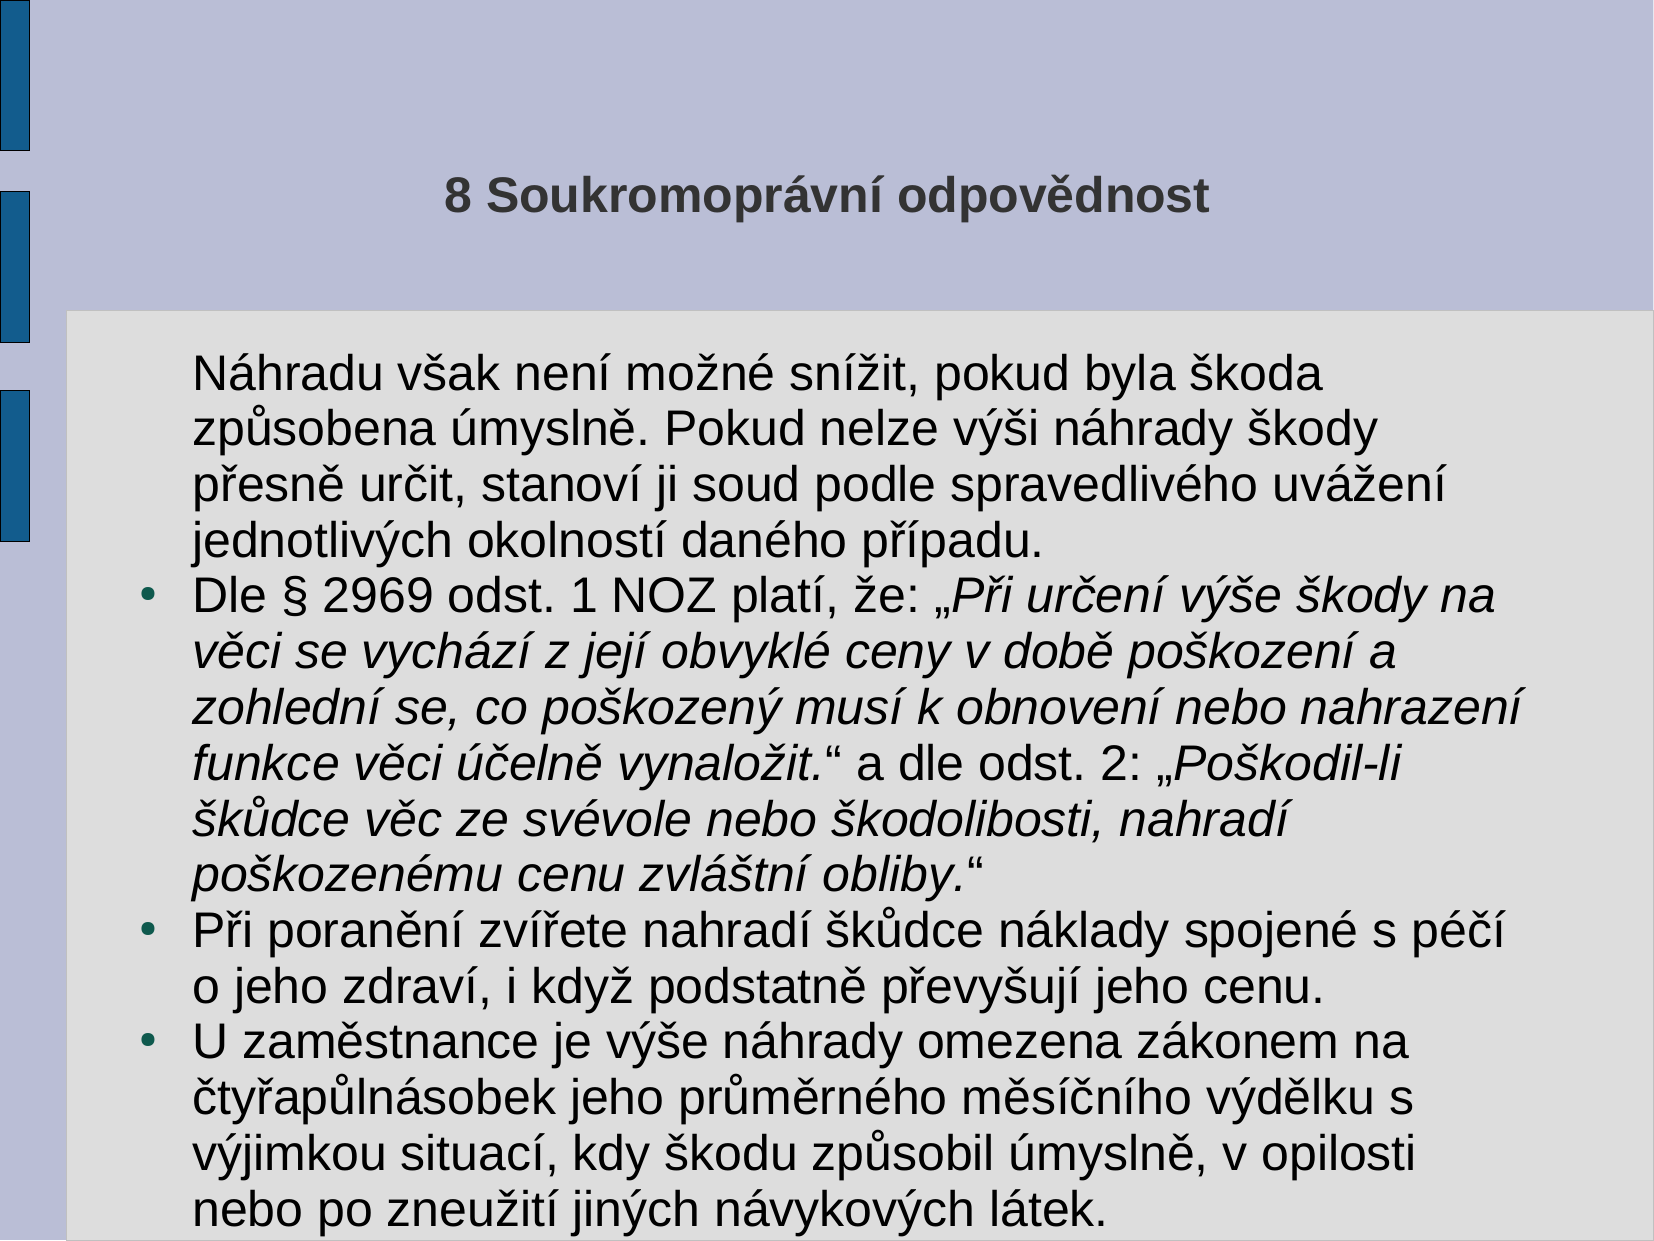

# 8 Soukromoprávní odpovědnost
Náhradu však není možné snížit, pokud byla škoda způsobena úmyslně. Pokud nelze výši náhrady škody přesně určit, stanoví ji soud podle spravedlivého uvážení jednotlivých okolností daného případu.
Dle § 2969 odst. 1 NOZ platí, že: „Při určení výše škody na věci se vychází z její obvyklé ceny v době poškození a zohlední se, co poškozený musí k obnovení nebo nahrazení funkce věci účelně vynaložit.“ a dle odst. 2: „Poškodil-li škůdce věc ze svévole nebo škodolibosti, nahradí poškozenému cenu zvláštní obliby.“
Při poranění zvířete nahradí škůdce náklady spojené s péčí o jeho zdraví, i když podstatně převyšují jeho cenu.
U zaměstnance je výše náhrady omezena zákonem na čtyřapůlnásobek jeho průměrného měsíčního výdělku s výjimkou situací, kdy škodu způsobil úmyslně, v opilosti nebo po zneužití jiných návykových látek.